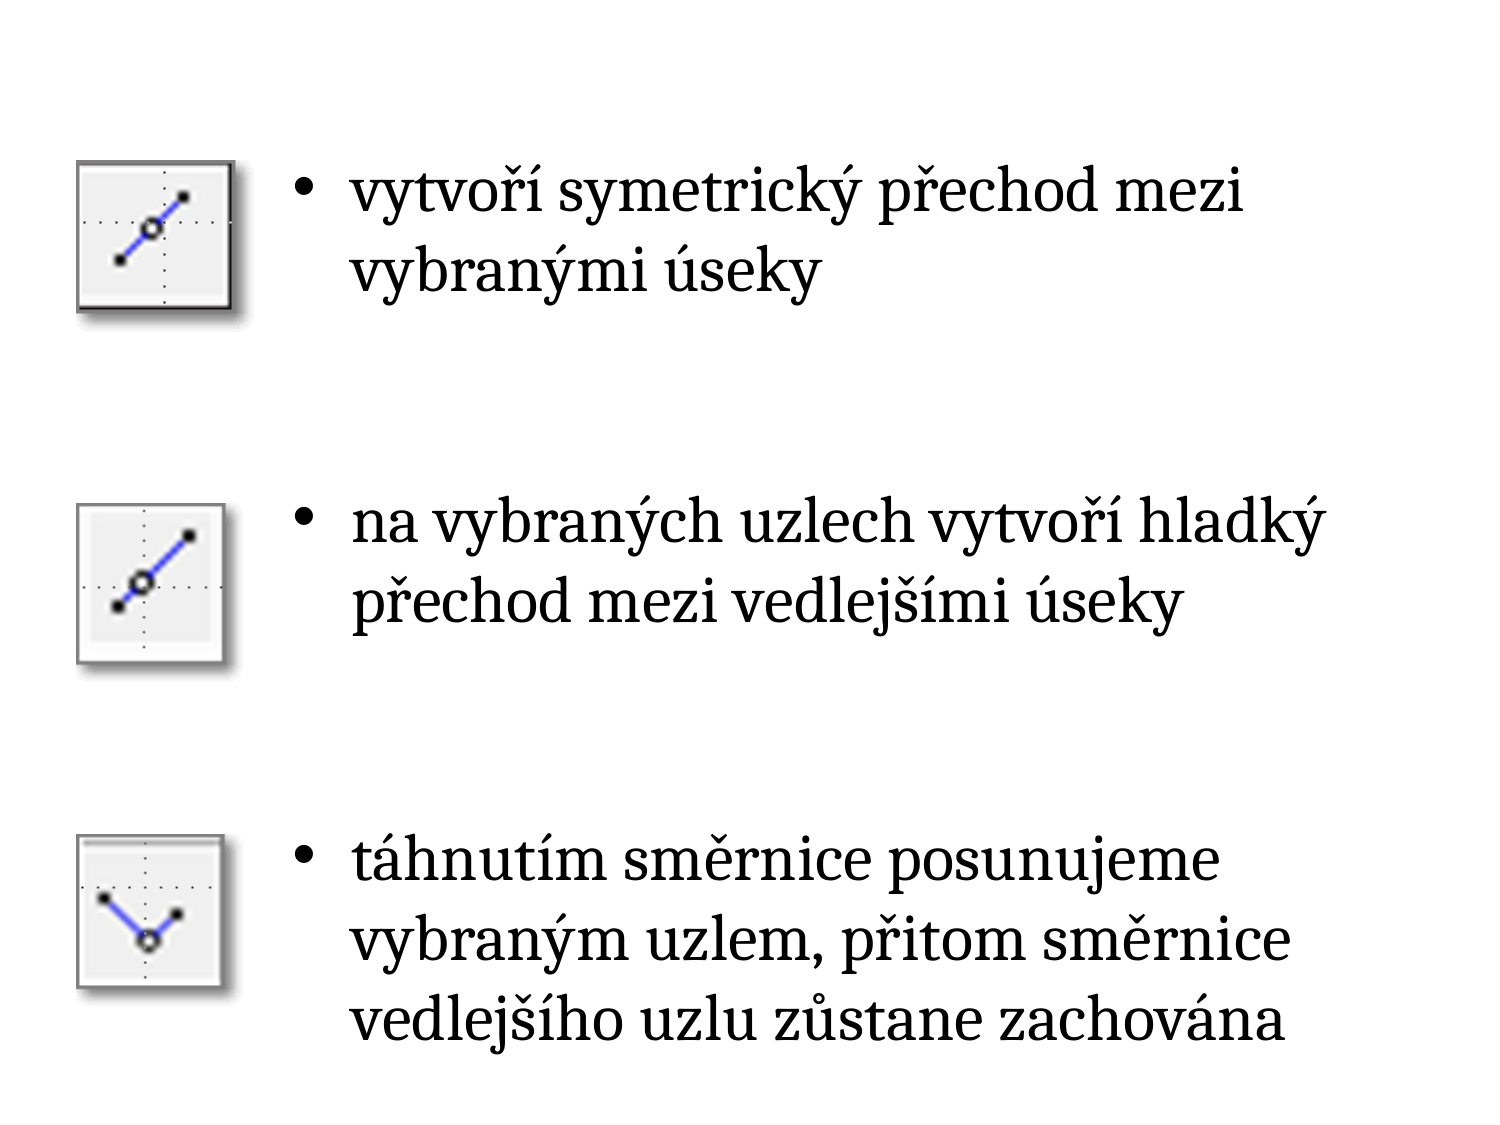

vytvoří symetrický přechod mezi vybranými úseky
na vybraných uzlech vytvoří hladký přechod mezi vedlejšími úseky
táhnutím směrnice posunujeme vybraným uzlem, přitom směrnice vedlejšího uzlu zůstane zachována